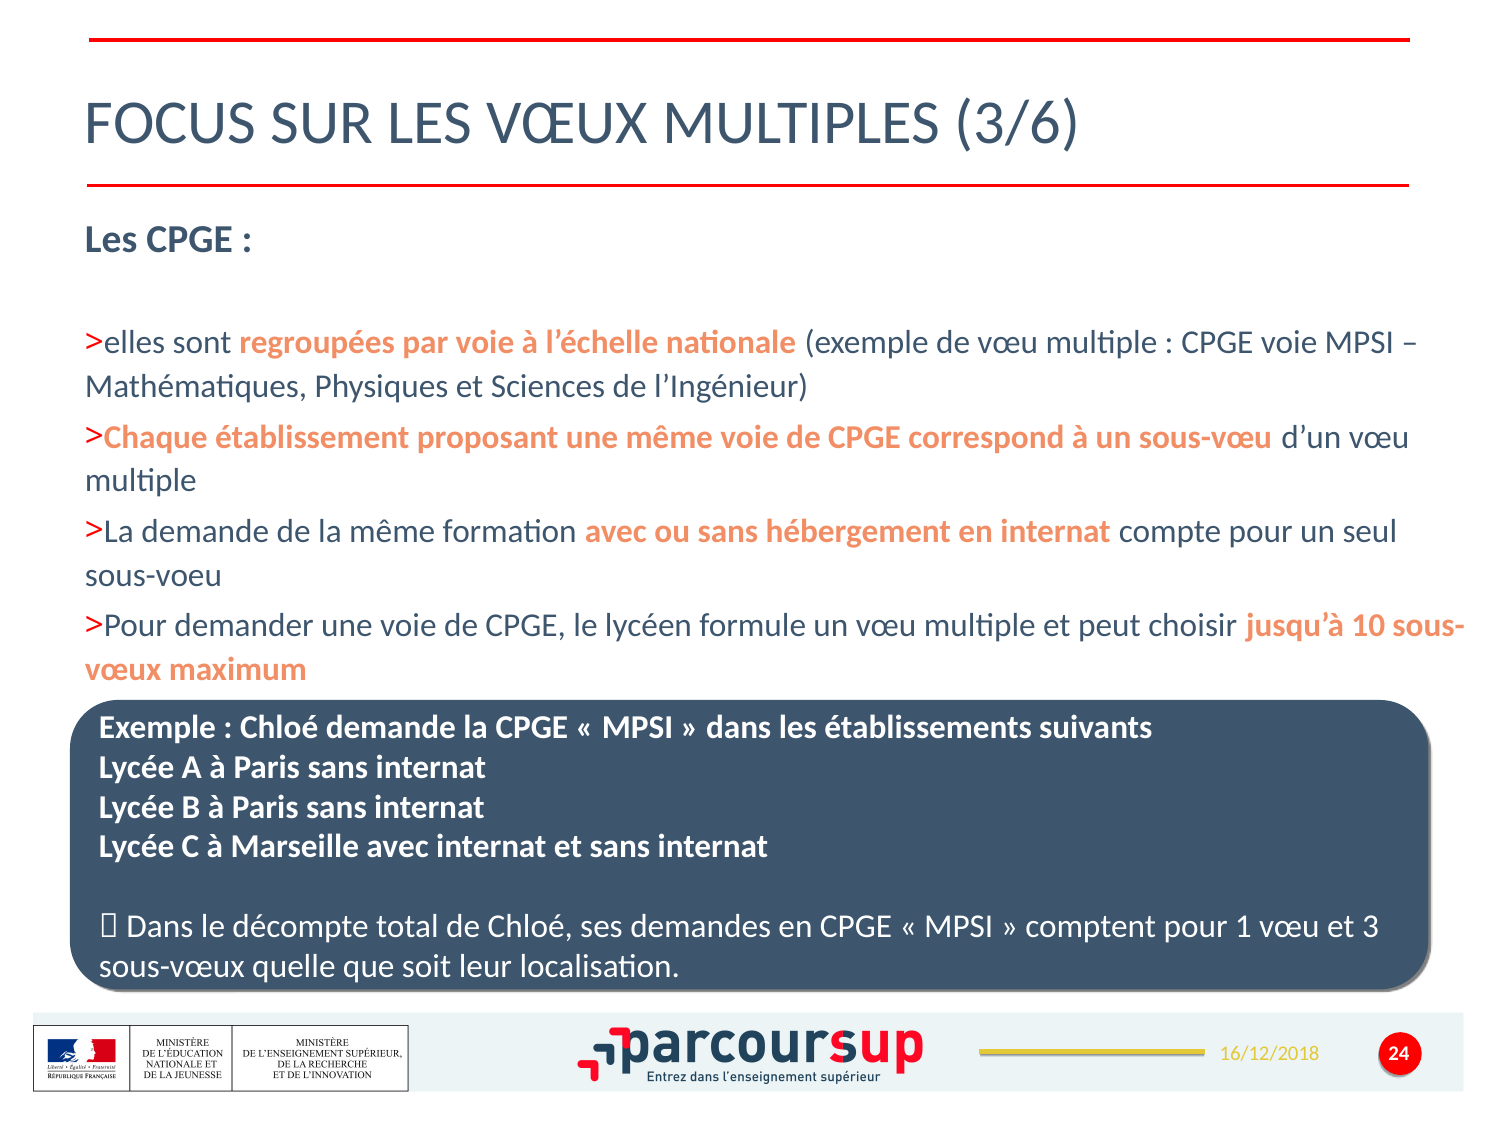

# Focus sur les vœux multiples (3/6)
Les CPGE :
elles sont regroupées par voie à l’échelle nationale (exemple de vœu multiple : CPGE voie MPSI – Mathématiques, Physiques et Sciences de l’Ingénieur)
Chaque établissement proposant une même voie de CPGE correspond à un sous-vœu d’un vœu multiple
La demande de la même formation avec ou sans hébergement en internat compte pour un seul sous-voeu
Pour demander une voie de CPGE, le lycéen formule un vœu multiple et peut choisir jusqu’à 10 sous-vœux maximum
Exemple : Chloé demande la CPGE « MPSI » dans les établissements suivants
Lycée A à Paris sans internat
Lycée B à Paris sans internat
Lycée C à Marseille avec internat et sans internat
 Dans le décompte total de Chloé, ses demandes en CPGE « MPSI » comptent pour 1 vœu et 3 sous-vœux quelle que soit leur localisation.